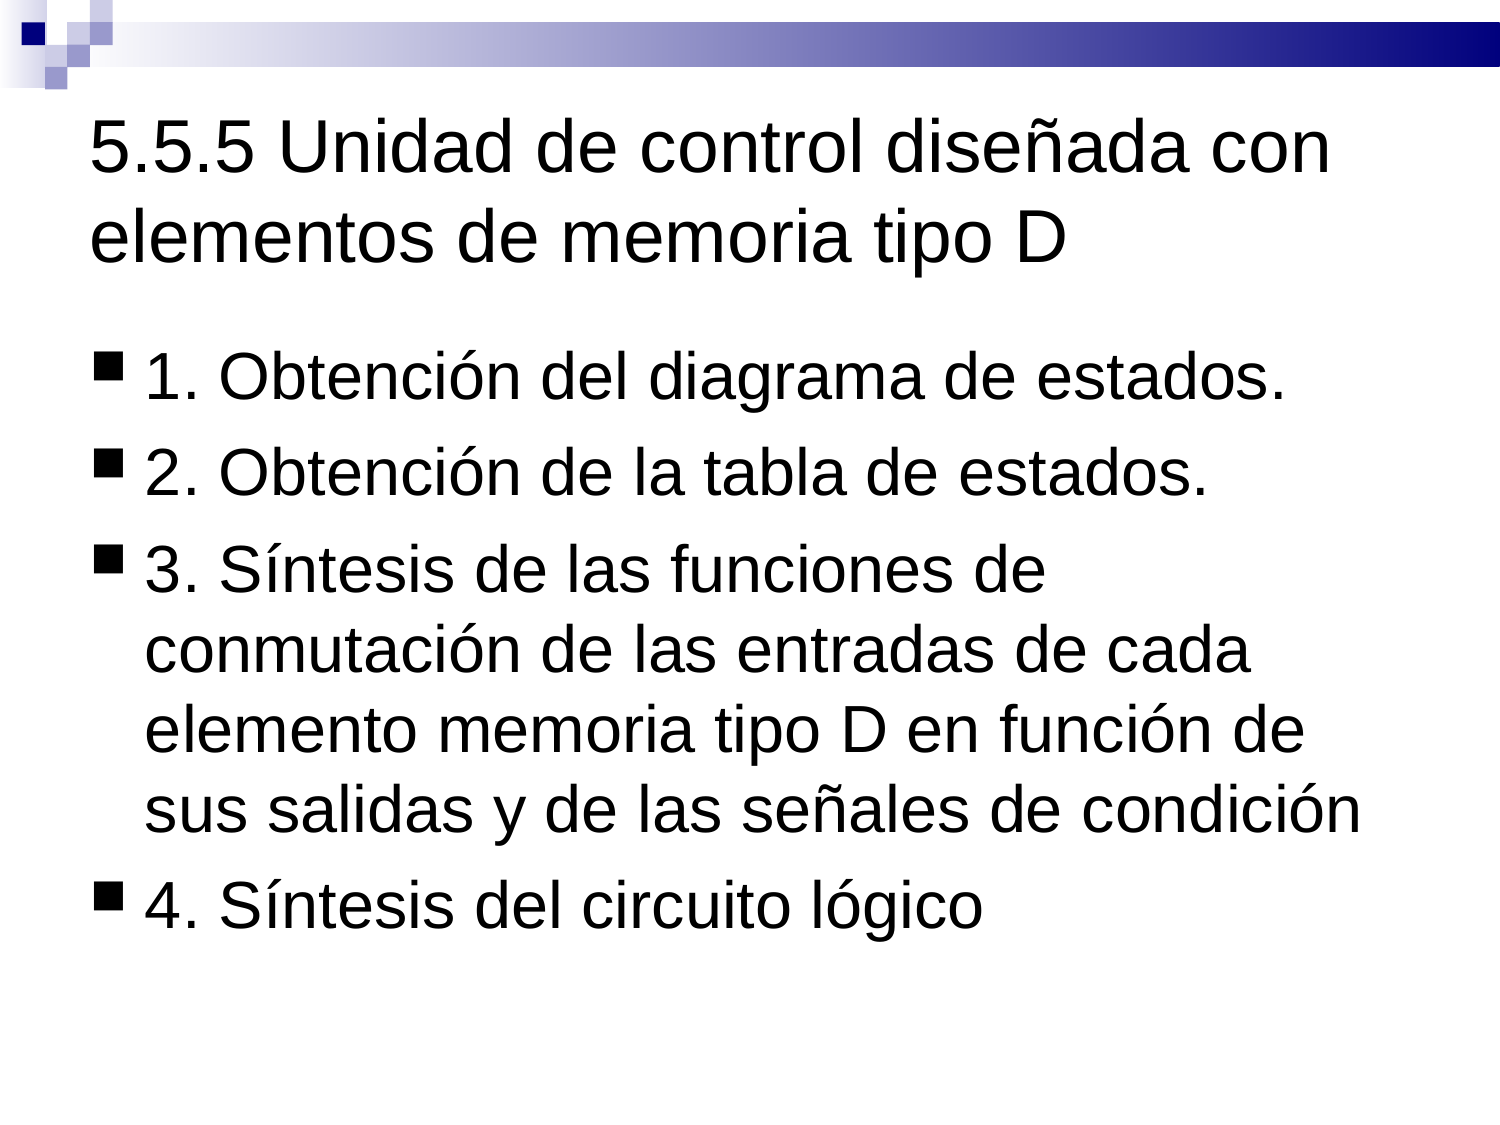

# 5.5.5 Unidad de control diseñada con elementos de memoria tipo D
1. Obtención del diagrama de estados.
2. Obtención de la tabla de estados.
3. Síntesis de las funciones de conmutación de las entradas de cada elemento memoria tipo D en función de sus salidas y de las señales de condición
4. Síntesis del circuito lógico